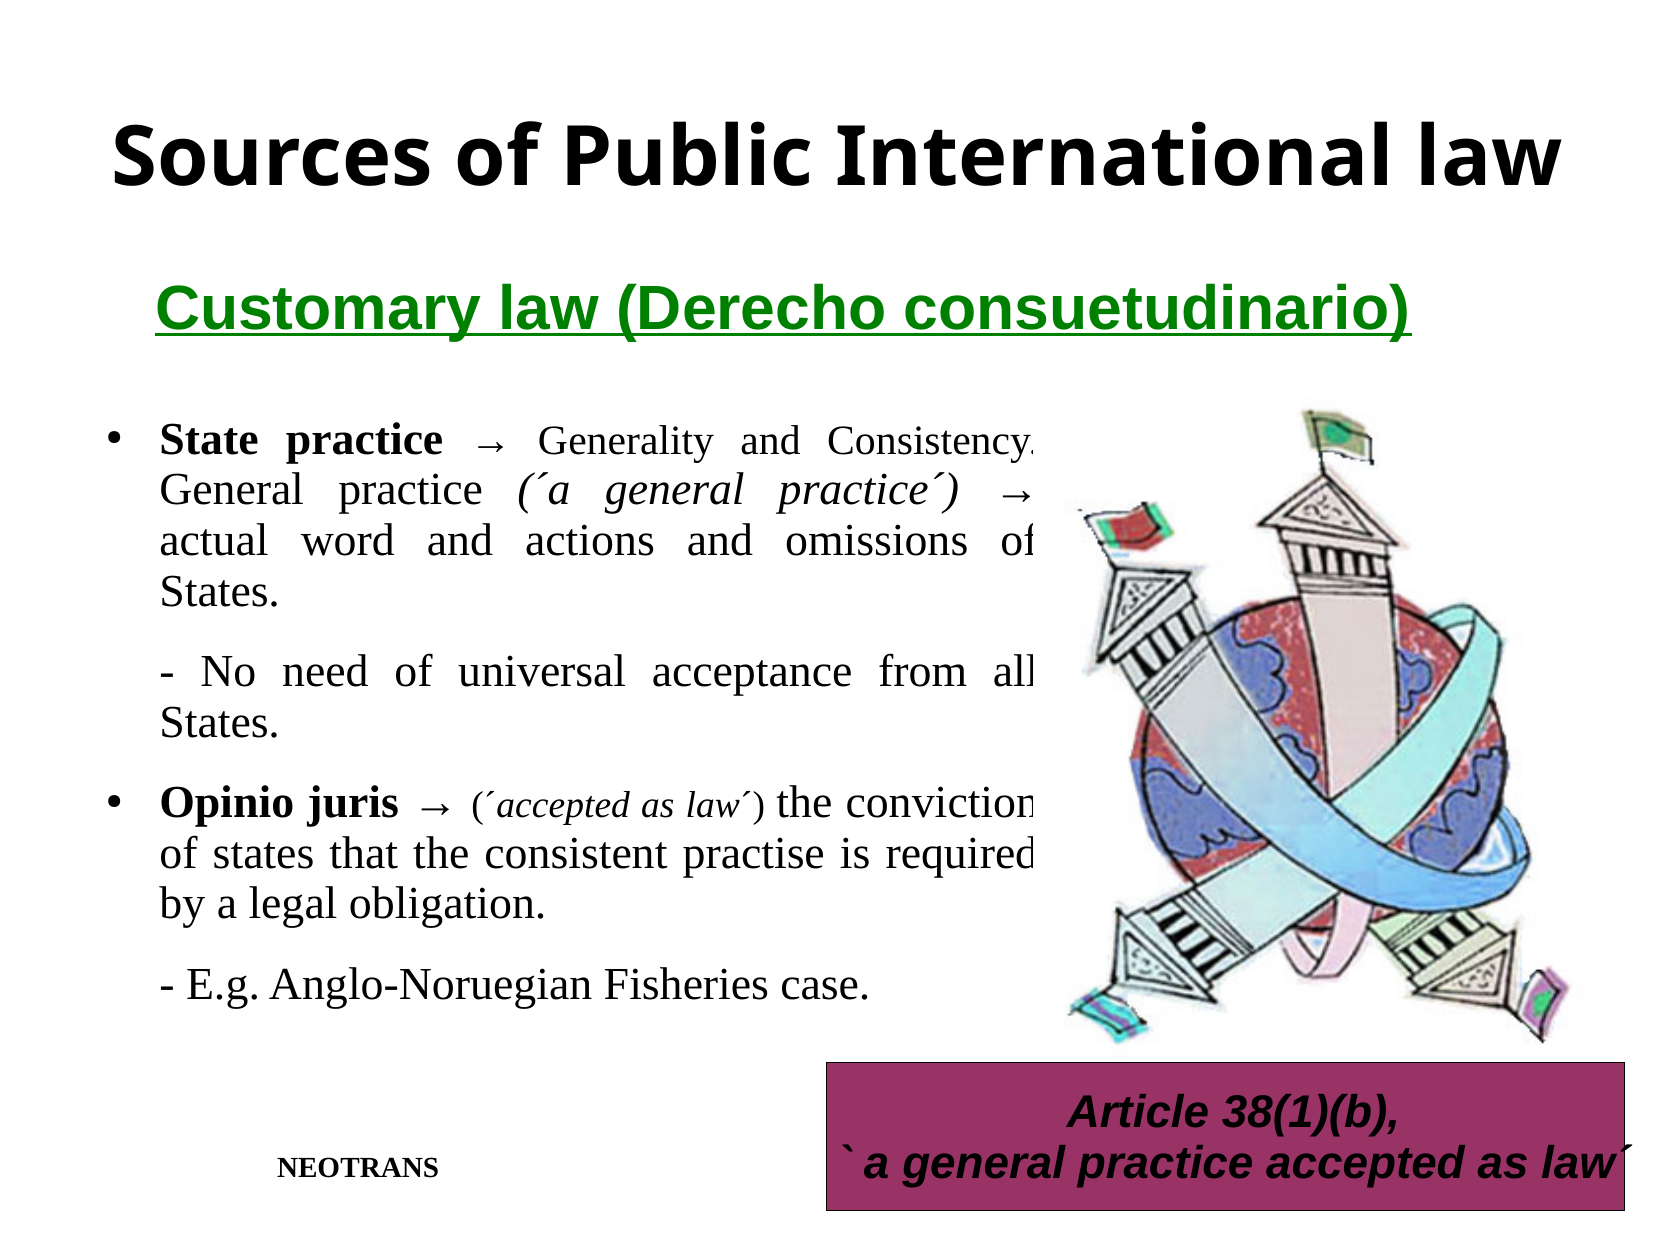

# Sources of Public International law
Customary law (Derecho consuetudinario)
State practice → Generality and Consistency. General practice (´a general practice´) → actual word and actions and omissions of States.
- No need of universal acceptance from all States.
Opinio juris → (´accepted as law´) the conviction of states that the consistent practise is required by a legal obligation.
- E.g. Anglo-Noruegian Fisheries case.
Article 38(1)(b),
` a general practice accepted as law´
6
NEOTRANS